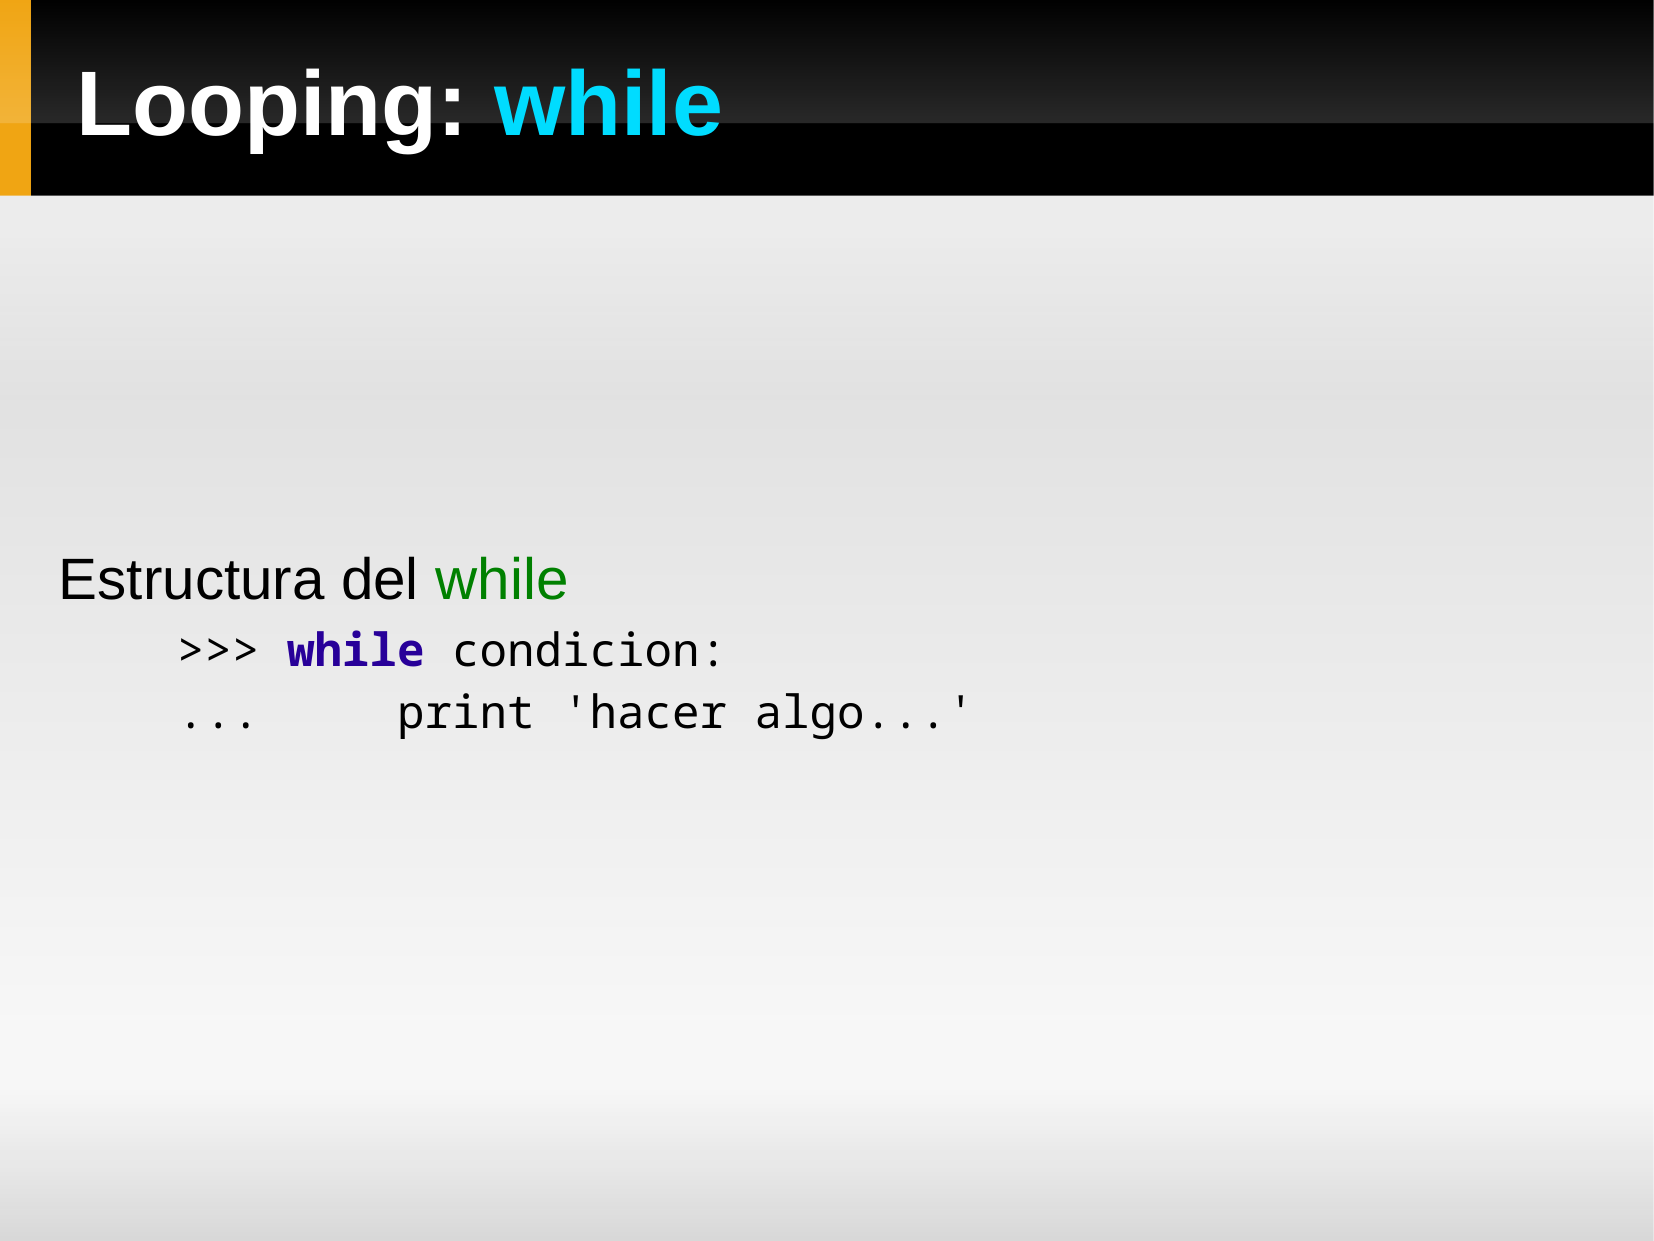

# Looping: while
Estructura del while
>>> while condicion:
... print 'hacer algo...'